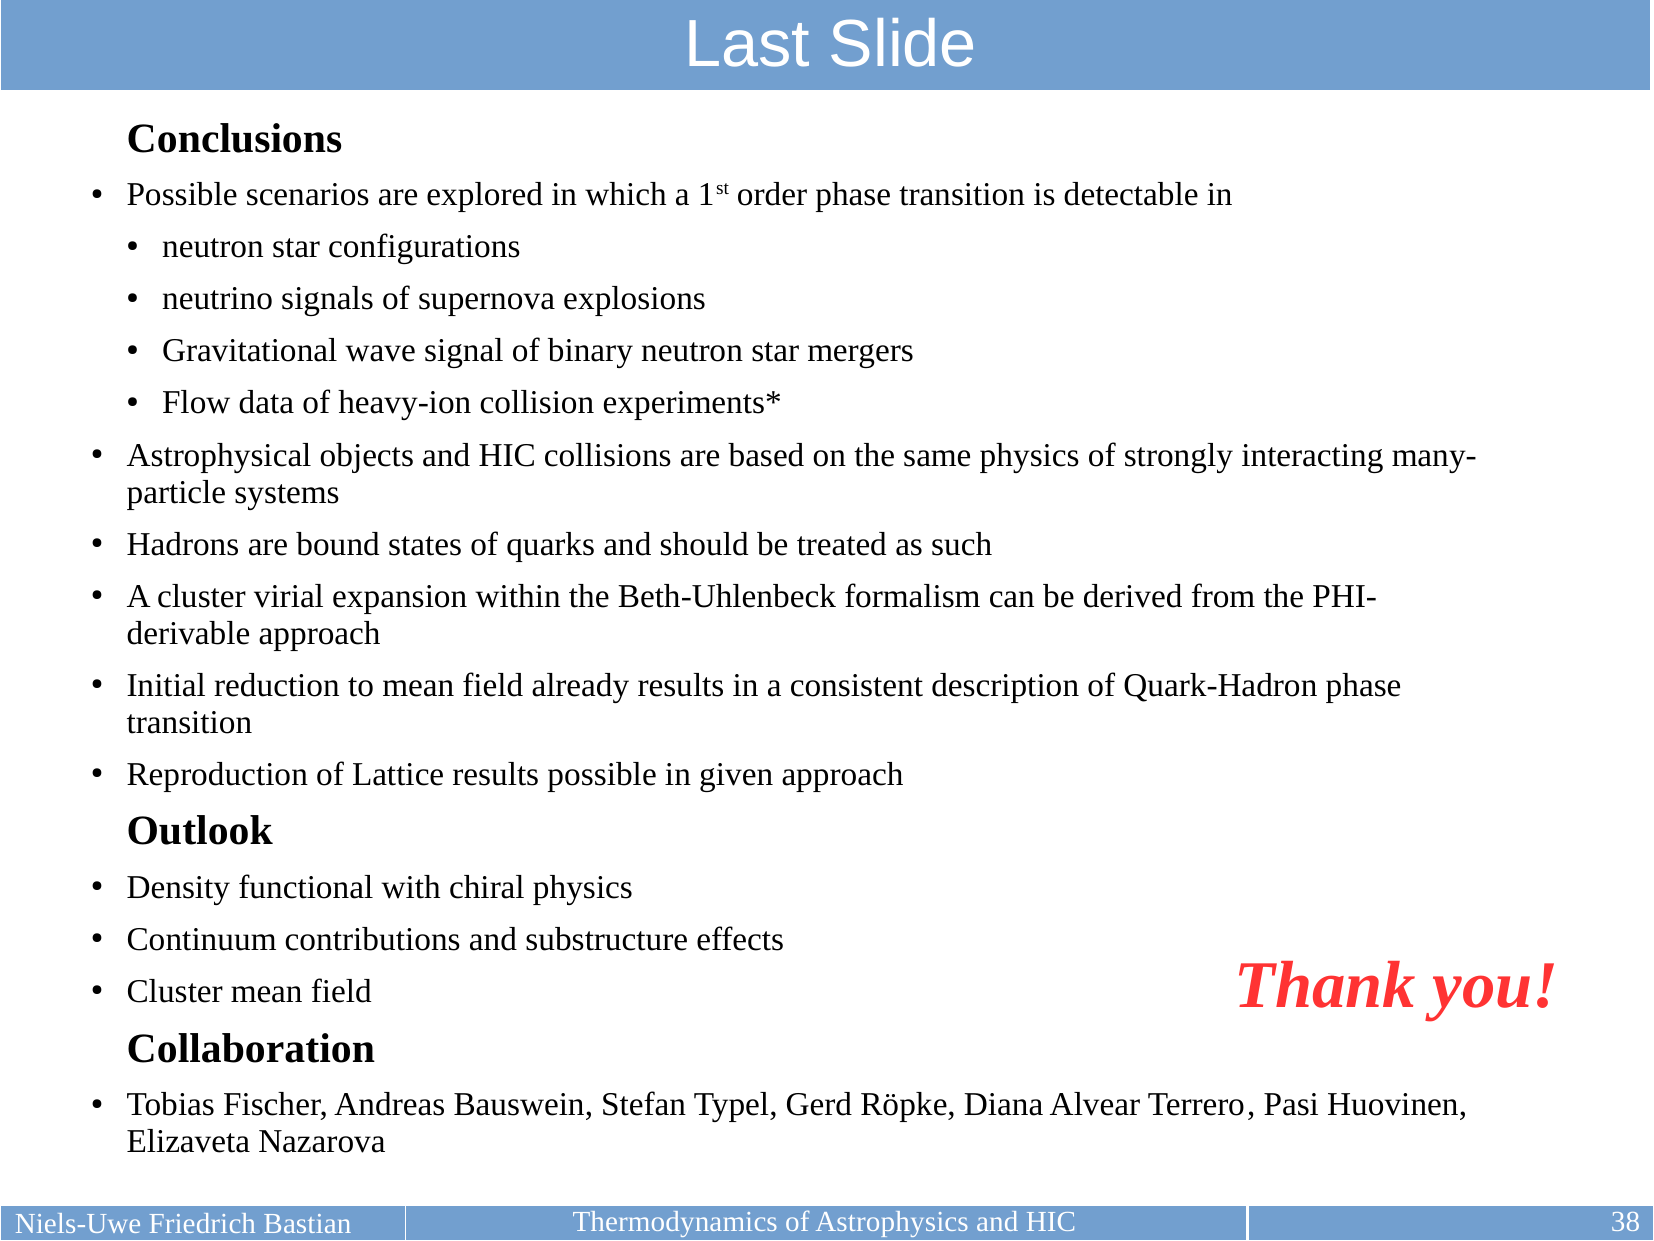

# Last Slide
Conclusions
Possible scenarios are explored in which a 1st order phase transition is detectable in
neutron star configurations
neutrino signals of supernova explosions
Gravitational wave signal of binary neutron star mergers
Flow data of heavy-ion collision experiments*
Astrophysical objects and HIC collisions are based on the same physics of strongly interacting many-particle systems
Hadrons are bound states of quarks and should be treated as such
A cluster virial expansion within the Beth-Uhlenbeck formalism can be derived from the PHI-derivable approach
Initial reduction to mean field already results in a consistent description of Quark-Hadron phase transition
Reproduction of Lattice results possible in given approach
Outlook
Density functional with chiral physics
Continuum contributions and substructure effects
Cluster mean field
Collaboration
Tobias Fischer, Andreas Bauswein, Stefan Typel, Gerd Röpke, Diana Alvear Terrero, Pasi Huovinen, Elizaveta Nazarova
Thank you!
Thermodynamics of Astrophysics and HIC
38